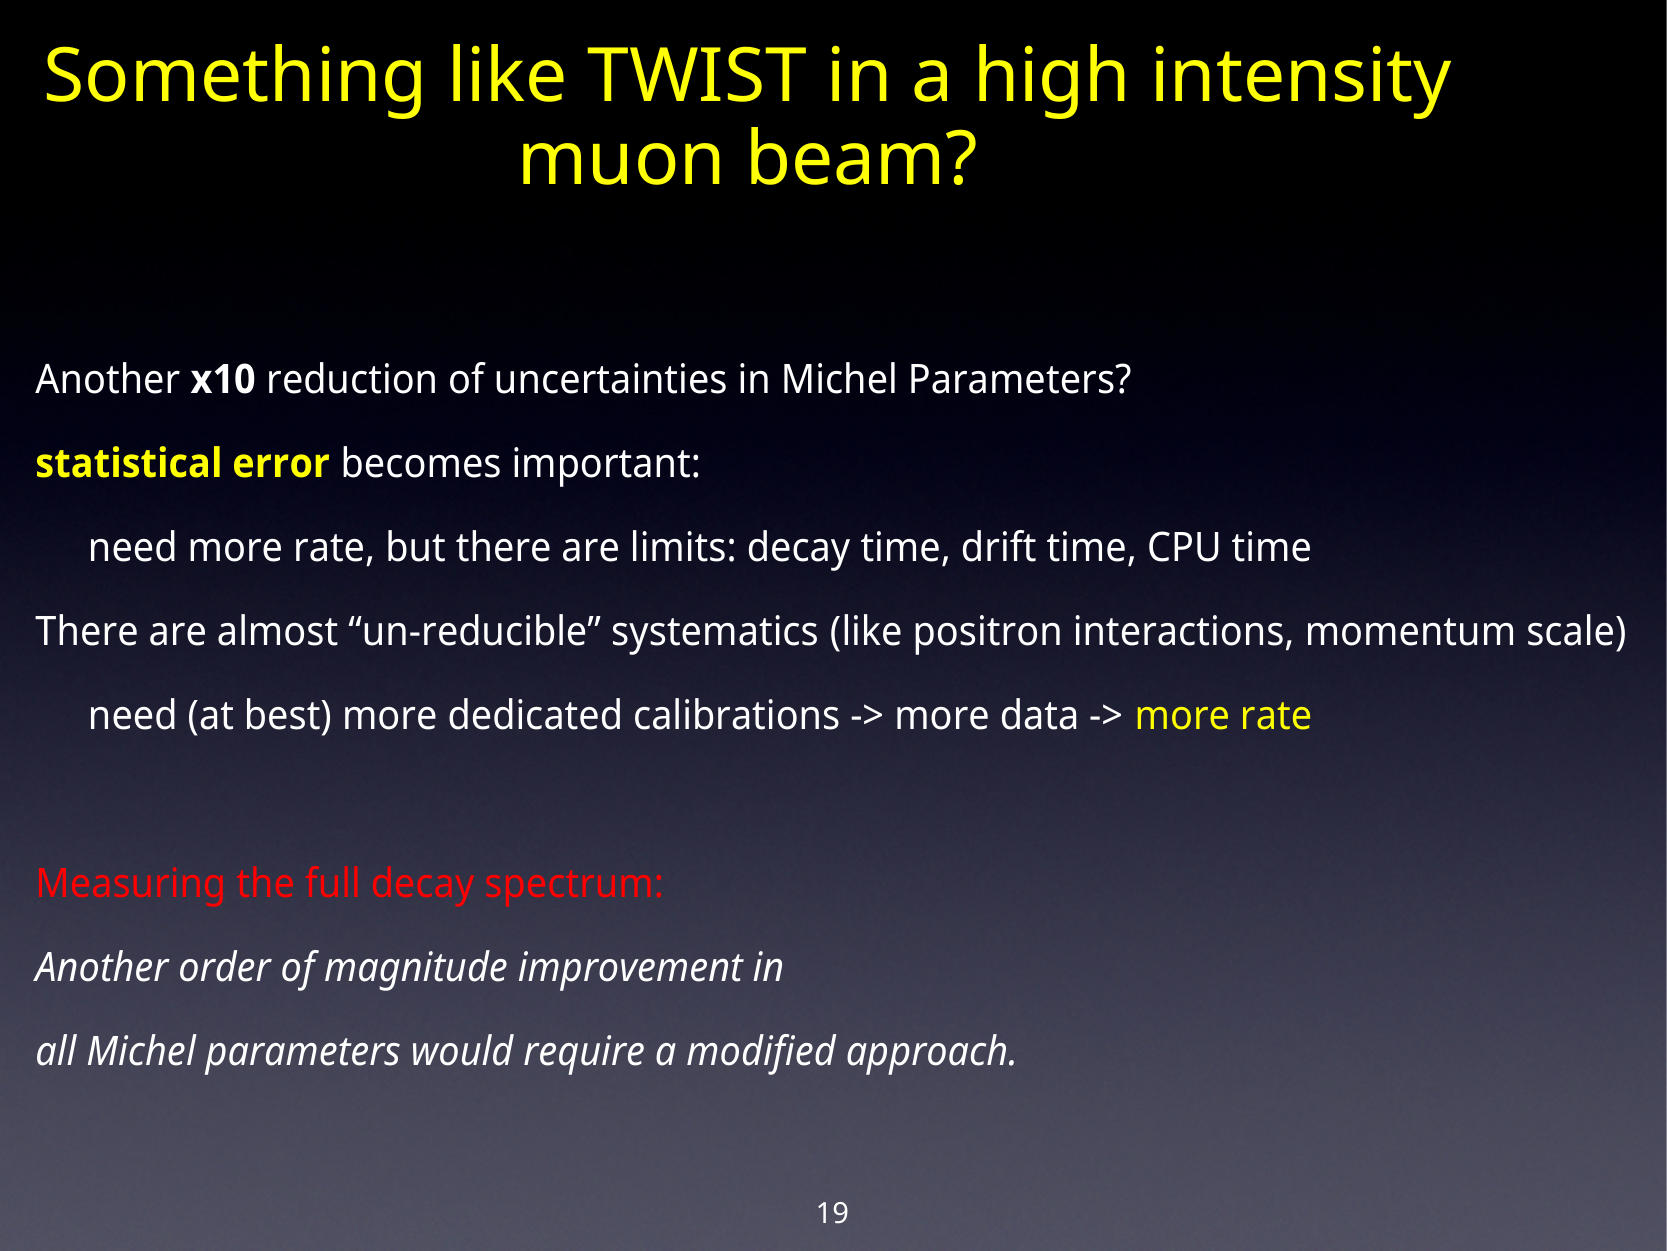

Something like TWIST in a high intensity muon beam?
Another x10 reduction of uncertainties in Michel Parameters?
statistical error becomes important:
need more rate, but there are limits: decay time, drift time, CPU time
There are almost “un-reducible” systematics (like positron interactions, momentum scale)
need (at best) more dedicated calibrations -> more data -> more rate
Measuring the full decay spectrum:
Another order of magnitude improvement in
all Michel parameters would require a modified approach.